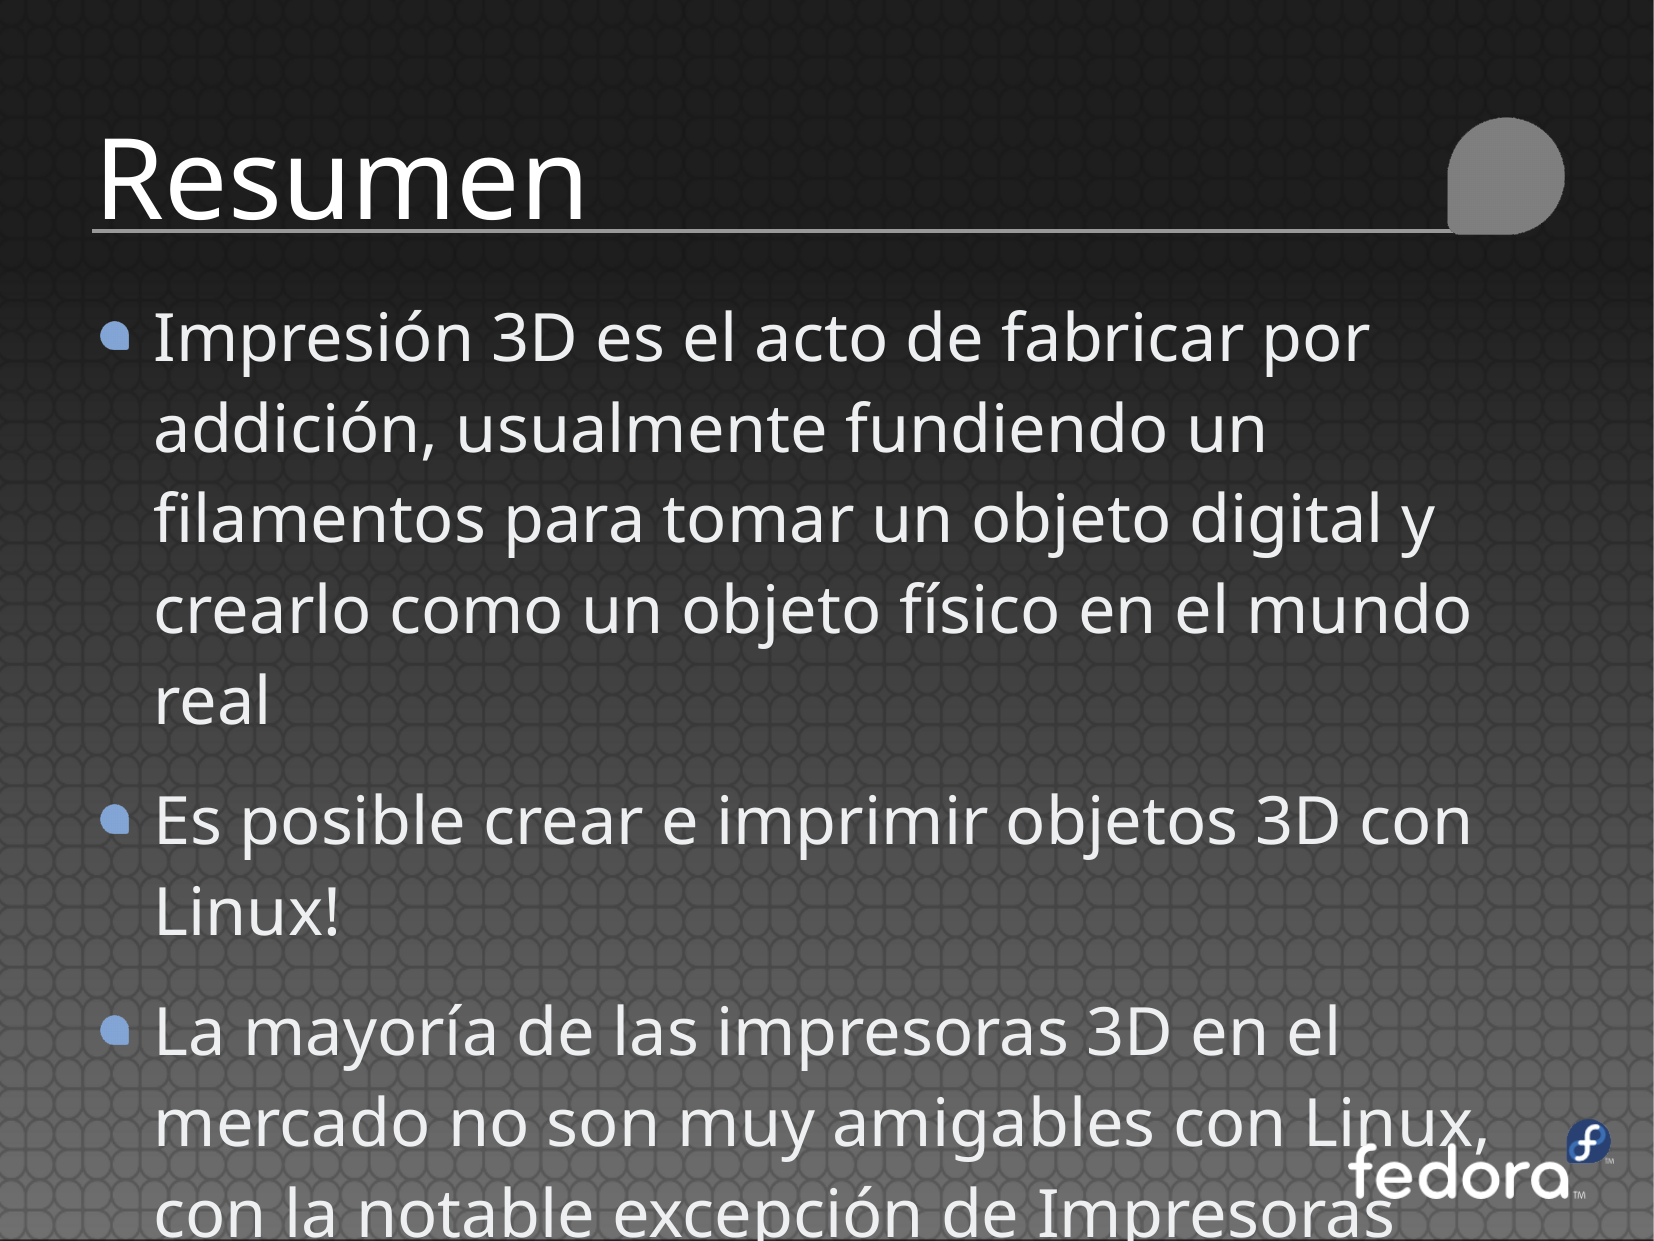

Resumen
# Impresión 3D es el acto de fabricar por addición, usualmente fundiendo un filamentos para tomar un objeto digital y crearlo como un objeto físico en el mundo real
Es posible crear e imprimir objetos 3D con Linux!
La mayoría de las impresoras 3D en el mercado no son muy amigables con Linux, con la notable excepción de Impresoras RepRap.